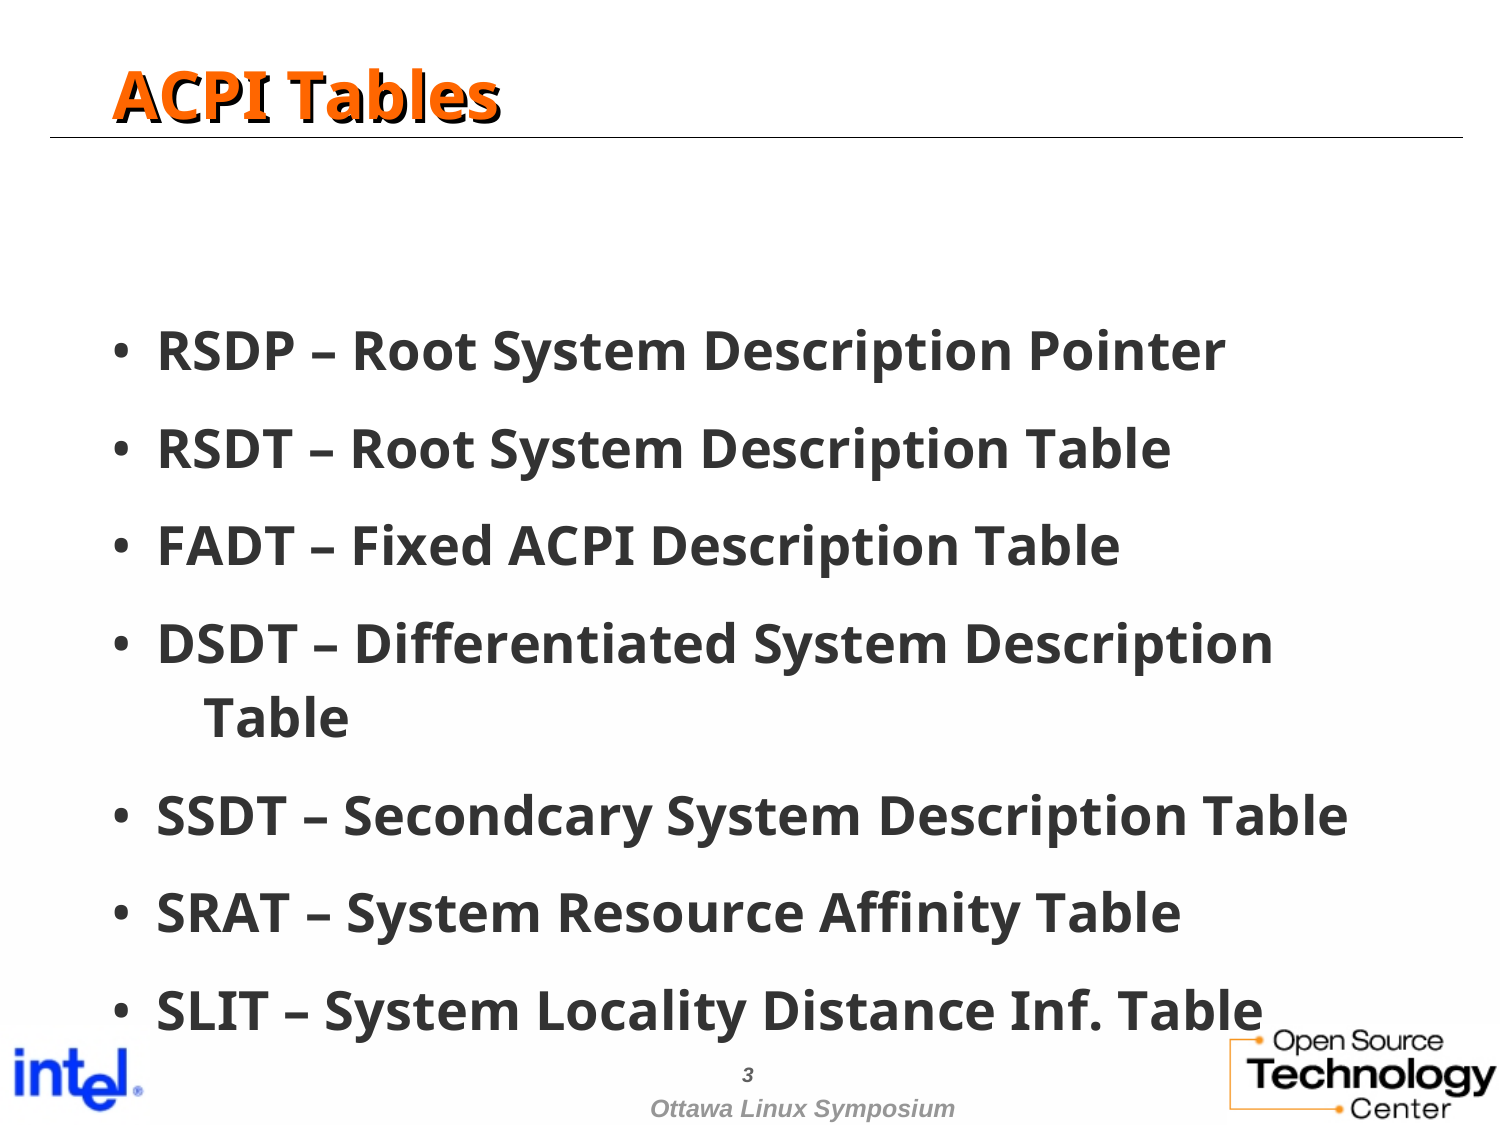

# ACPI Tables
RSDP – Root System Description Pointer
RSDT – Root System Description Table
FADT – Fixed ACPI Description Table
DSDT – Differentiated System Description Table
SSDT – Secondcary System Description Table
SRAT – System Resource Affinity Table
SLIT – System Locality Distance Inf. Table